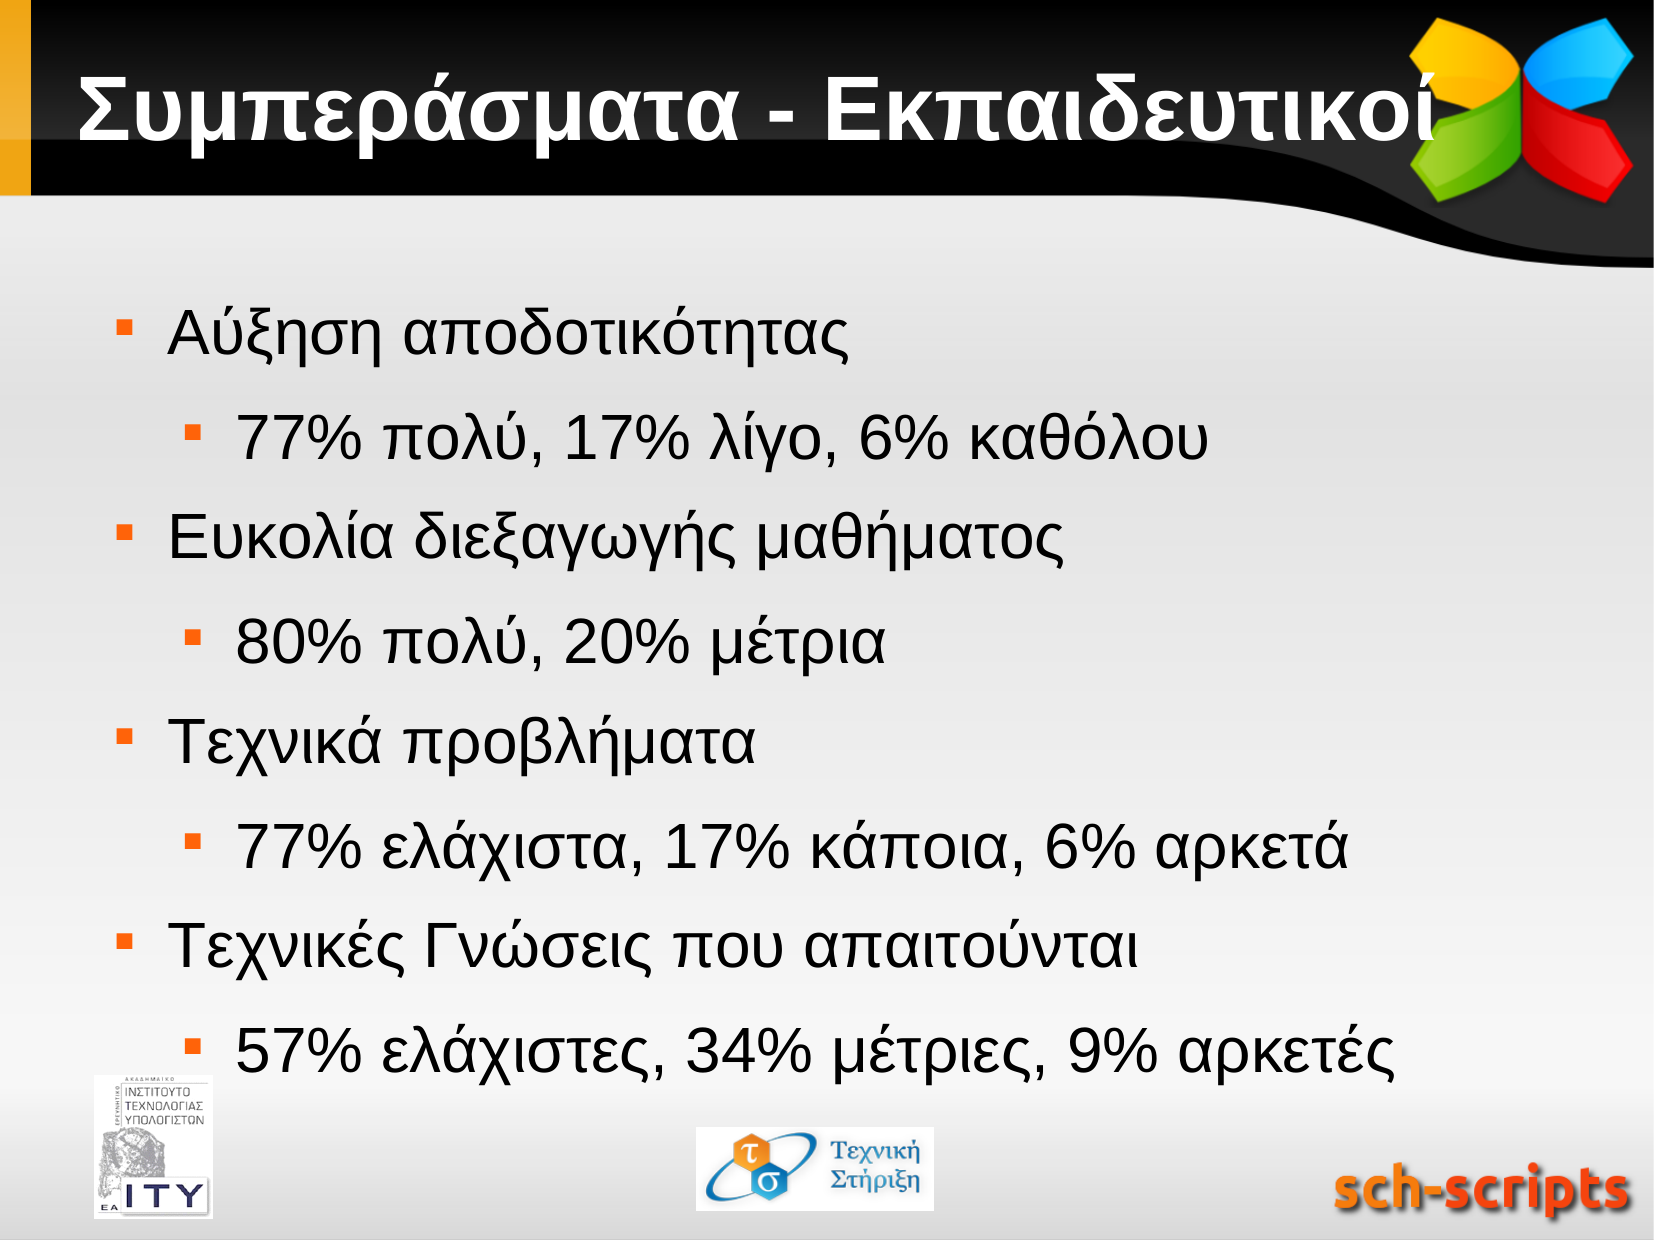

# Συμπεράσματα - Εκπαιδευτικοί
Αύξηση αποδοτικότητας
77% πολύ, 17% λίγο, 6% καθόλου
Ευκολία διεξαγωγής μαθήματος
80% πολύ, 20% μέτρια
Τεχνικά προβλήματα
77% ελάχιστα, 17% κάποια, 6% αρκετά
Τεχνικές Γνώσεις που απαιτούνται
57% ελάχιστες, 34% μέτριες, 9% αρκετές